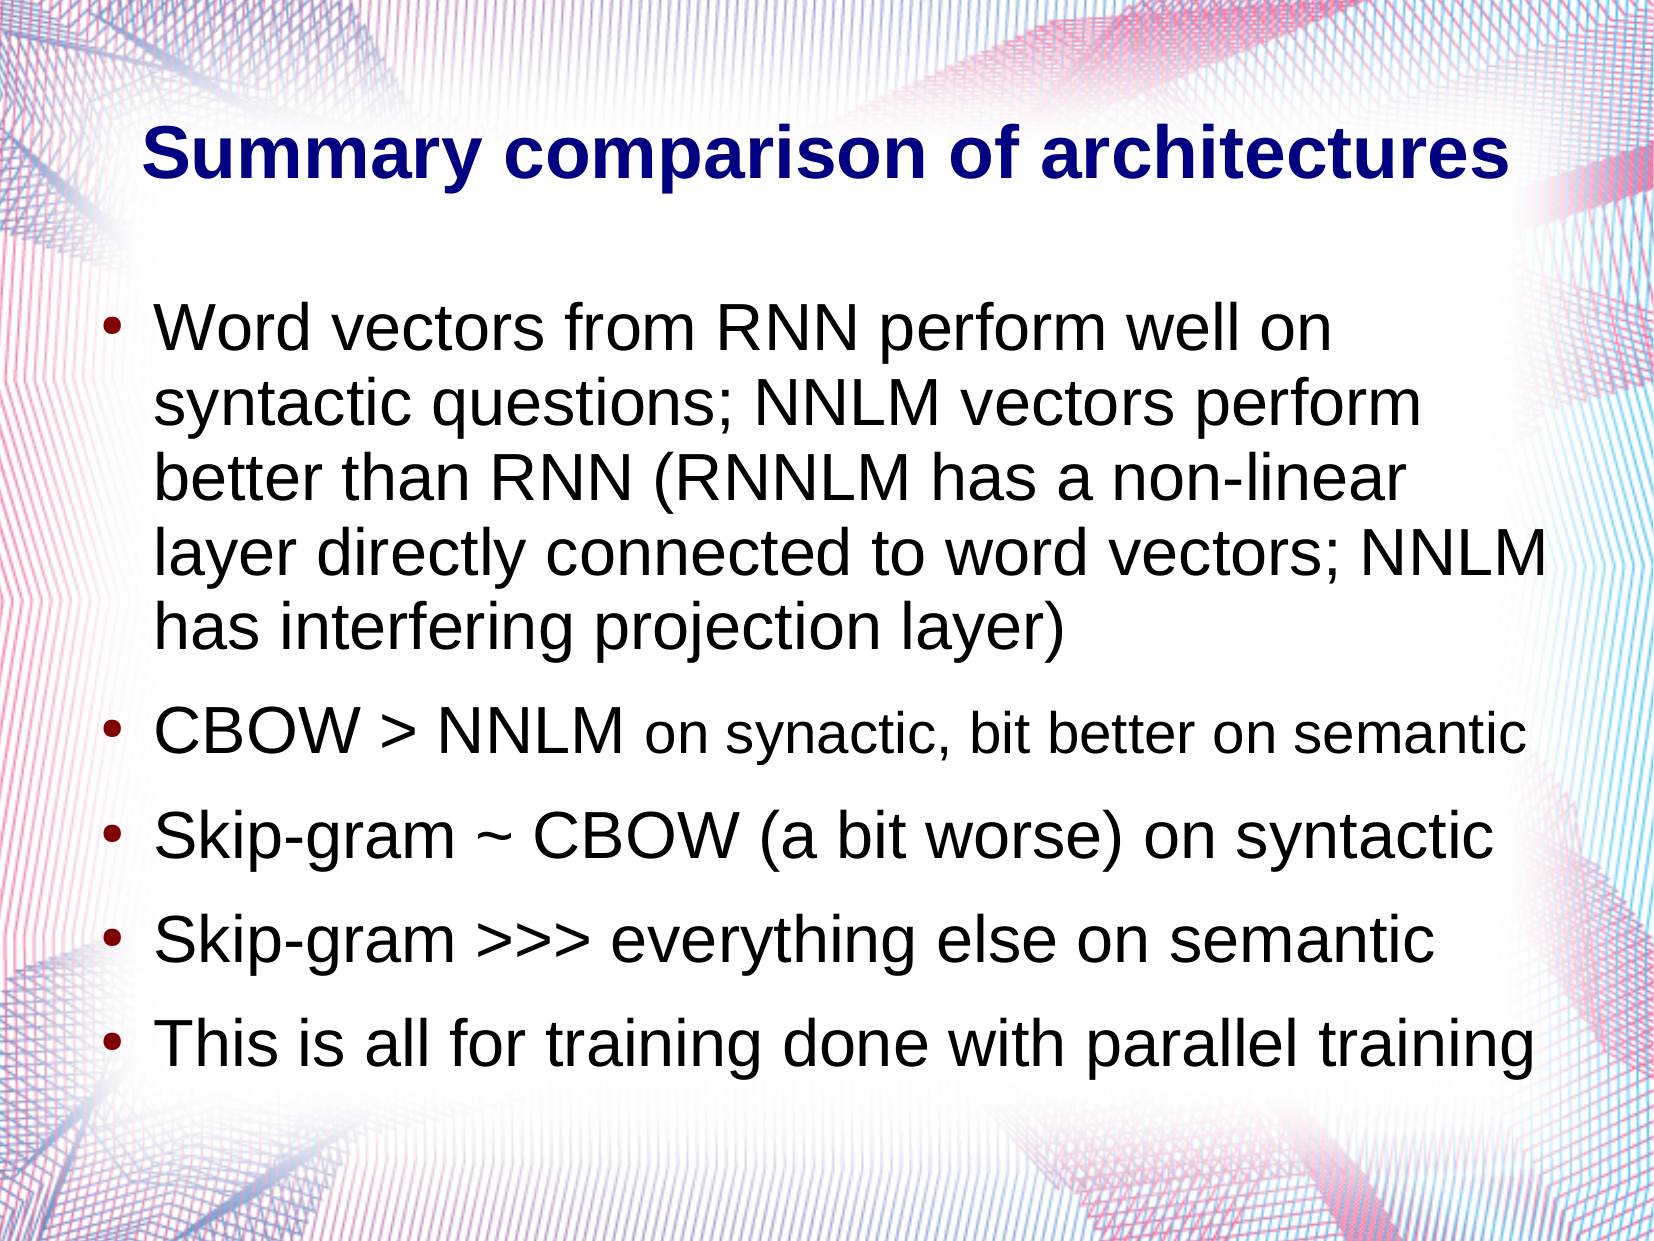

# Summary comparison of architectures
Word vectors from RNN perform well on syntactic questions; NNLM vectors perform better than RNN (RNNLM has a non-linear layer directly connected to word vectors; NNLM has interfering projection layer)
CBOW > NNLM on synactic, bit better on semantic
Skip-gram ~ CBOW (a bit worse) on syntactic
Skip-gram >>> everything else on semantic
This is all for training done with parallel training